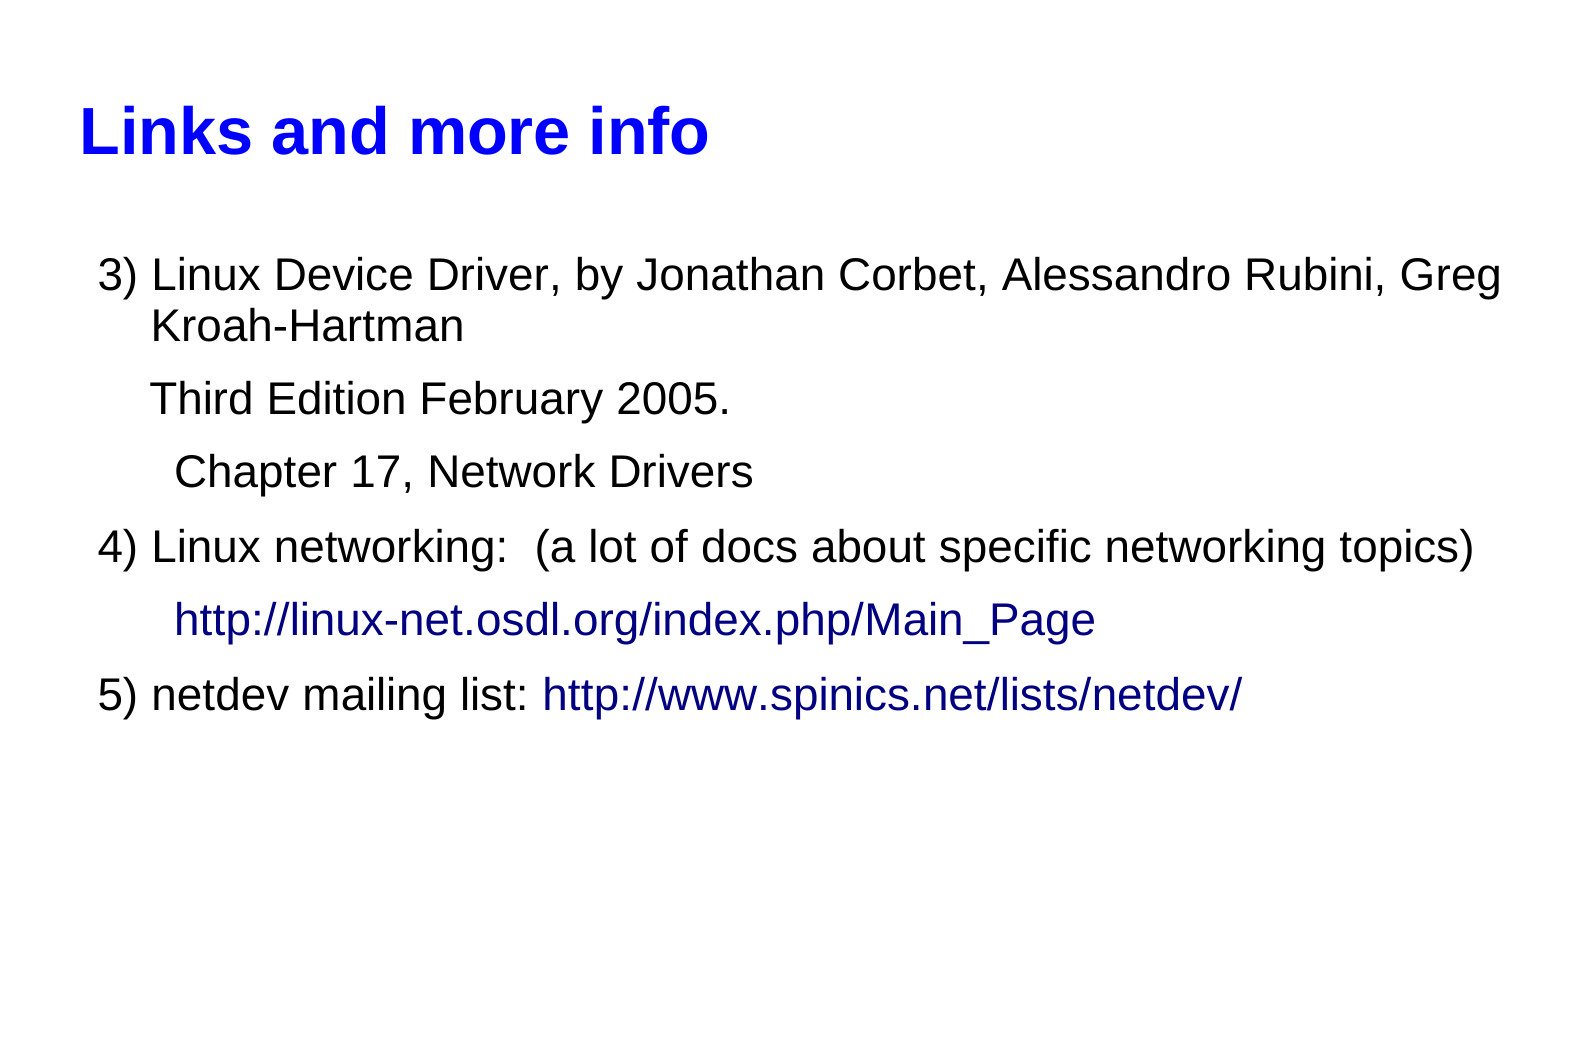

# Links and more info
3) Linux Device Driver, by Jonathan Corbet, Alessandro Rubini, Greg Kroah-Hartman
 Third Edition February 2005.
Chapter 17, Network Drivers
4) Linux networking: (a lot of docs about specific networking topics)
http://linux-net.osdl.org/index.php/Main_Page
5) netdev mailing list: http://www.spinics.net/lists/netdev/